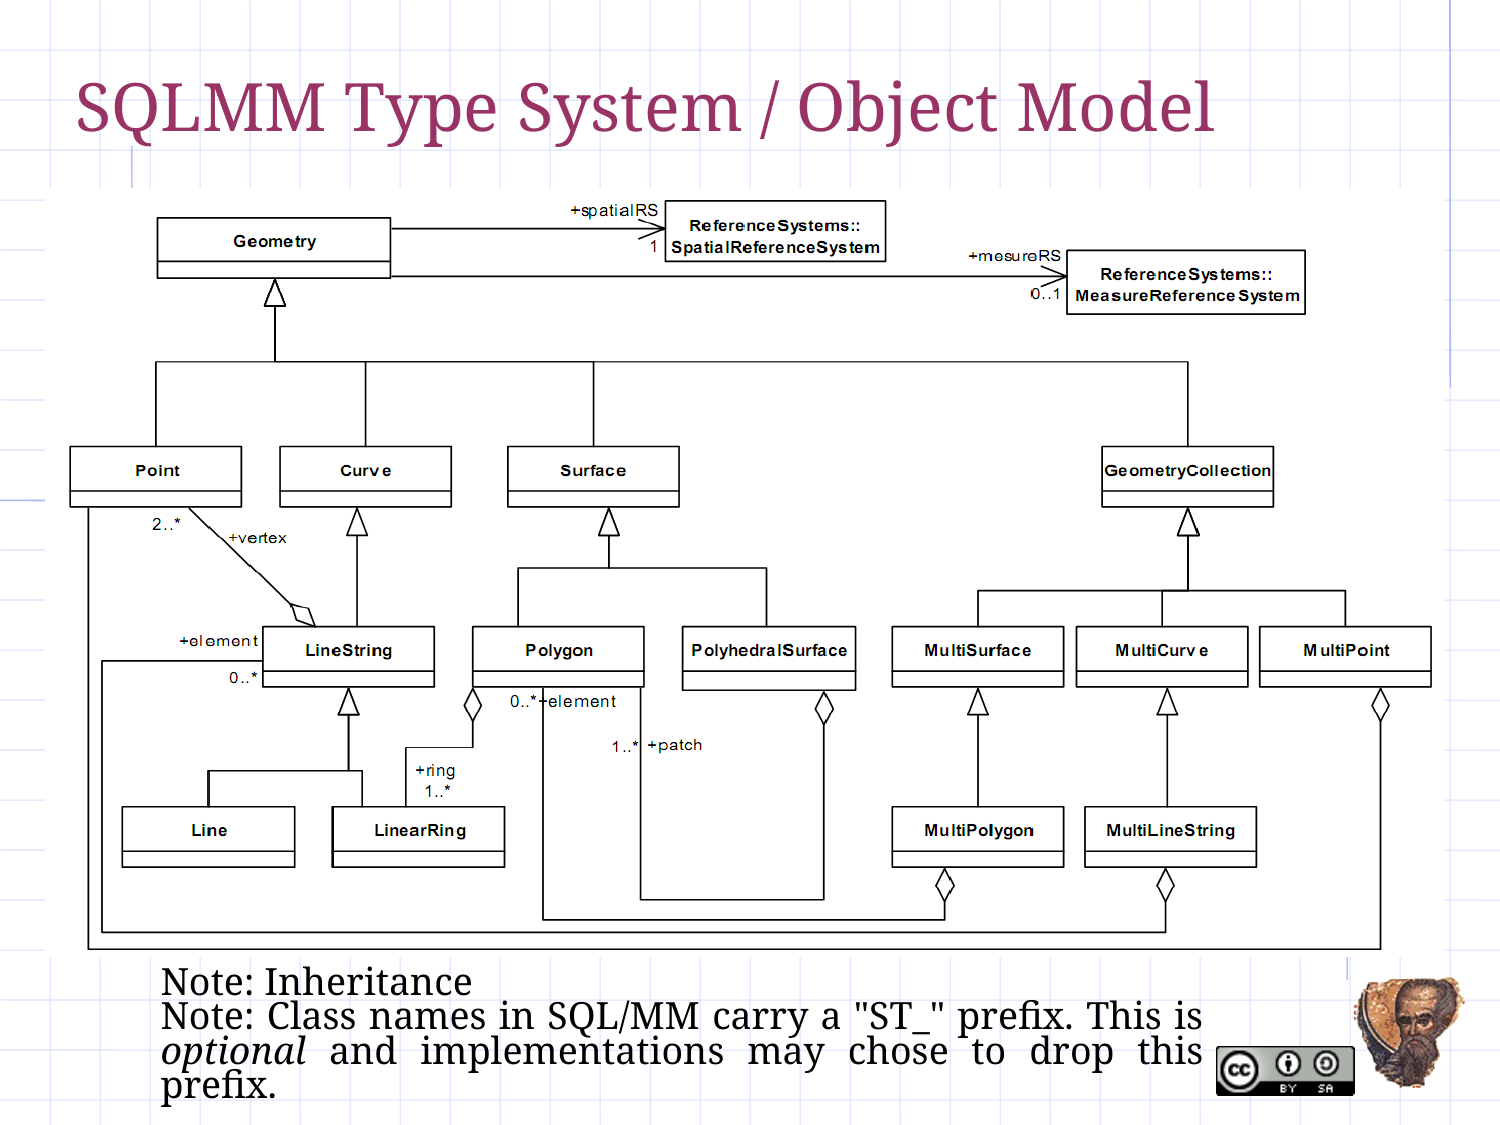

# SQLMM Type System / Object Model
Note: Inheritance
Note: Class names in SQL/MM carry a "ST_" prefix. This is optional and implementations may chose to drop this prefix.